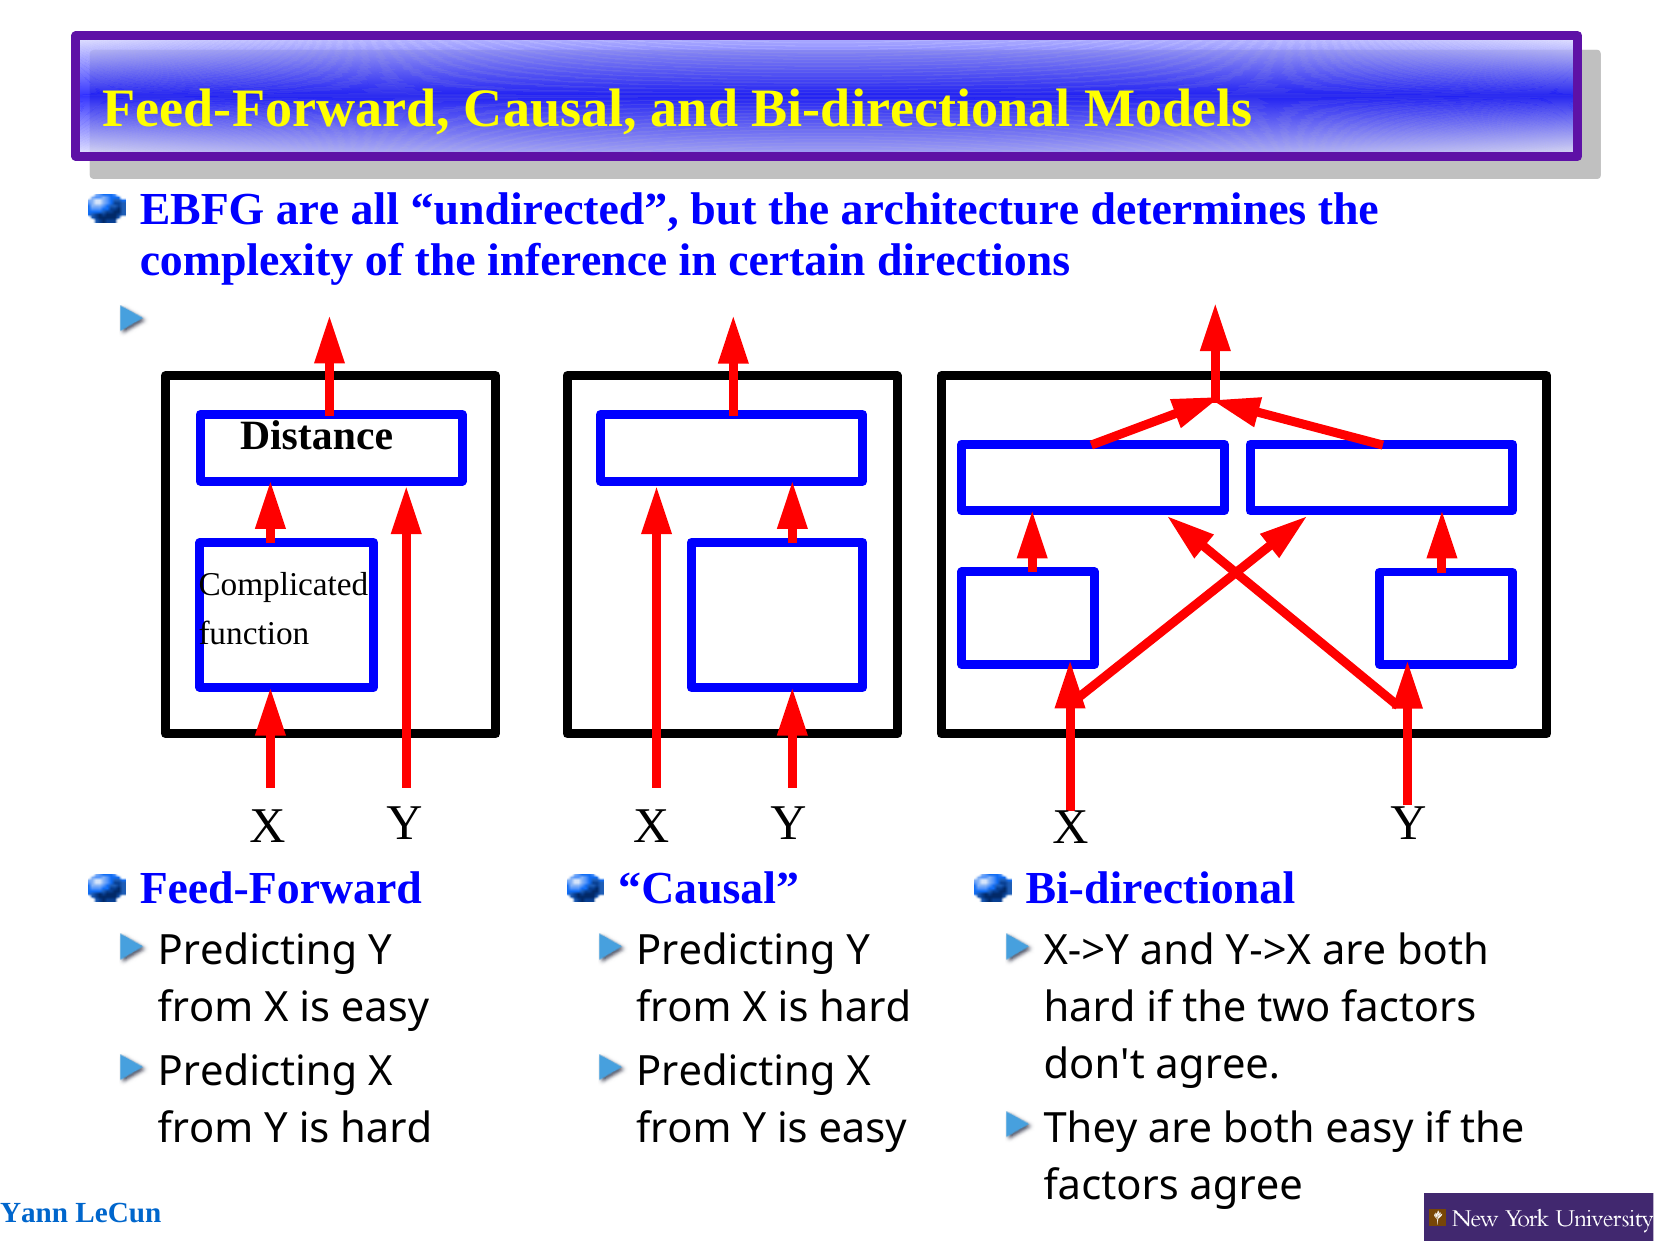

# Feed-Forward, Causal, and Bi-directional Models
EBFG are all “undirected”, but the architecture determines the complexity of the inference in certain directions
Distance
Complicated
function
Y
Y
Y
X
X
X
Feed-Forward
Predicting Y from X is easy
Predicting X from Y is hard
“Causal”
Predicting Y from X is hard
Predicting X from Y is easy
Bi-directional
X->Y and Y->X are both hard if the two factors don't agree.
They are both easy if the factors agree